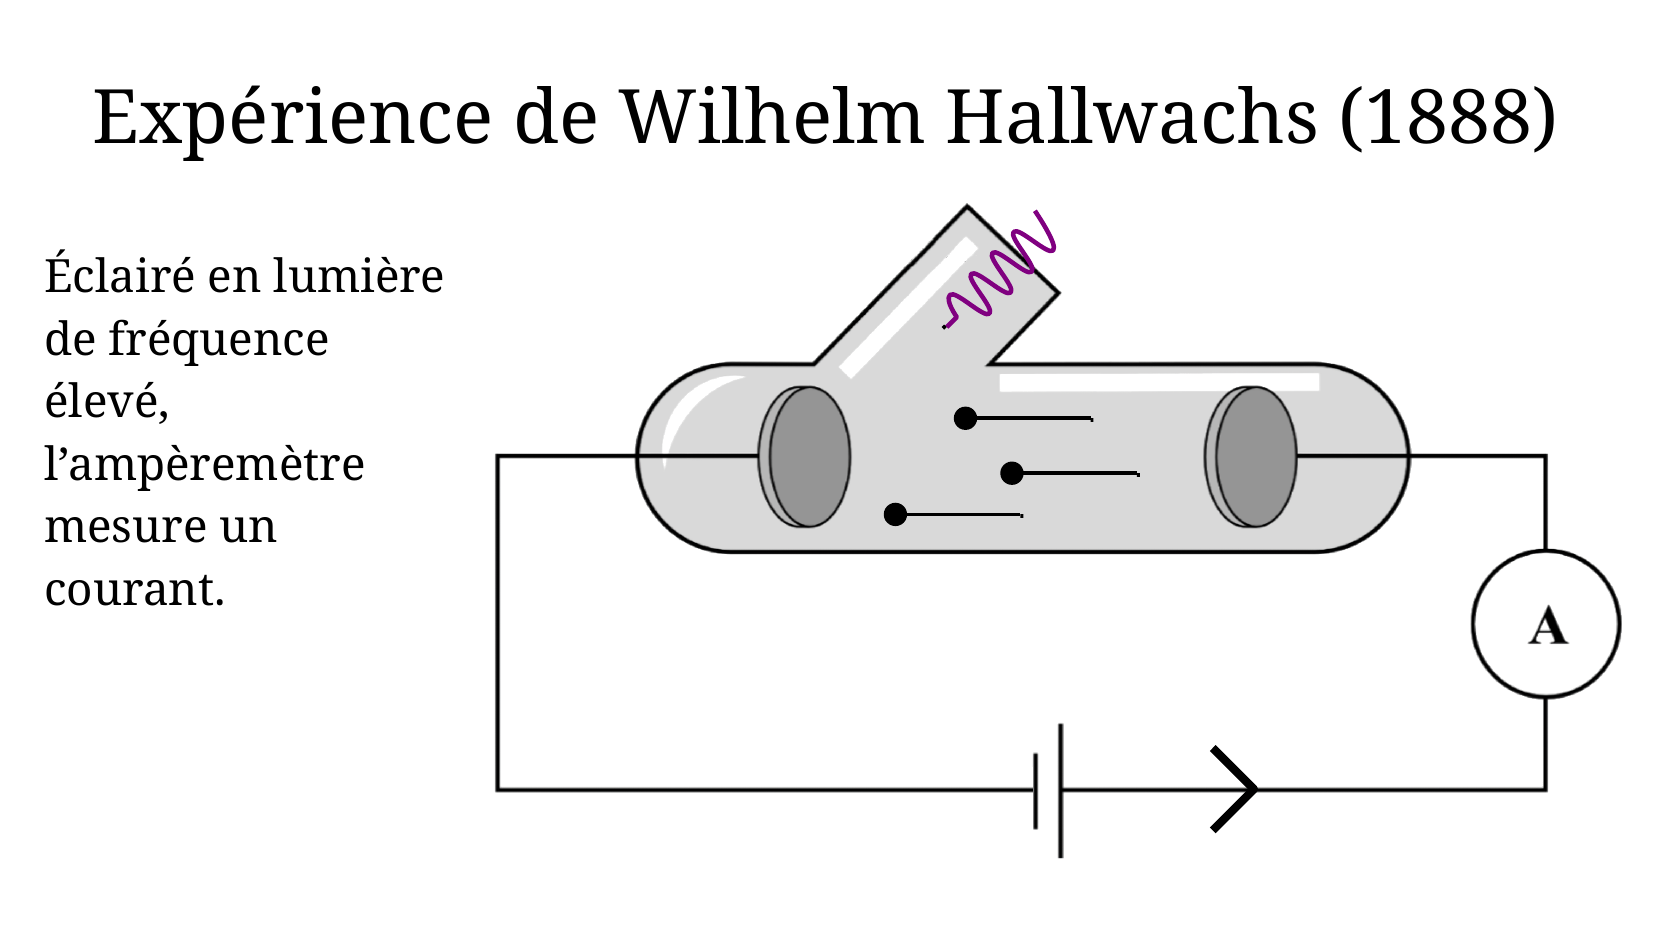

# Expérience de Wilhelm Hallwachs (1888)
Éclairé en lumière de fréquence élevé, l’ampèremètre mesure un courant.